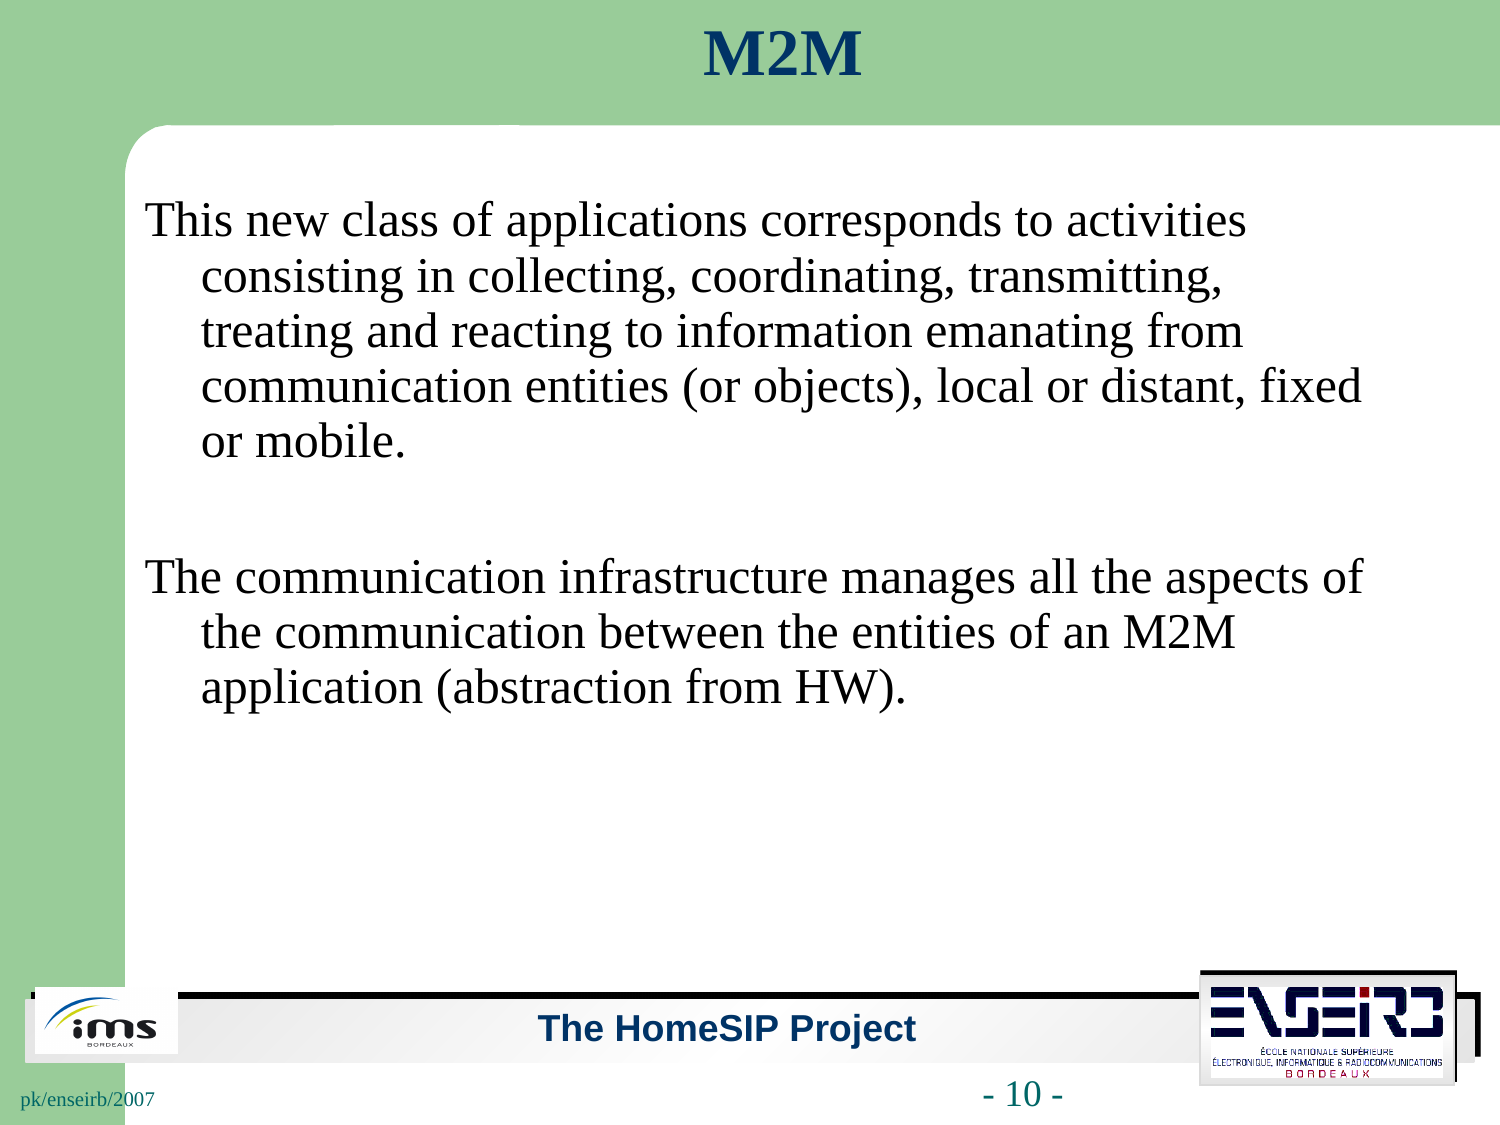

M2M
This new class of applications corresponds to activities consisting in collecting, coordinating, transmitting, treating and reacting to information emanating from communication entities (or objects), local or distant, fixed or mobile.
The communication infrastructure manages all the aspects of the communication between the entities of an M2M application (abstraction from HW).